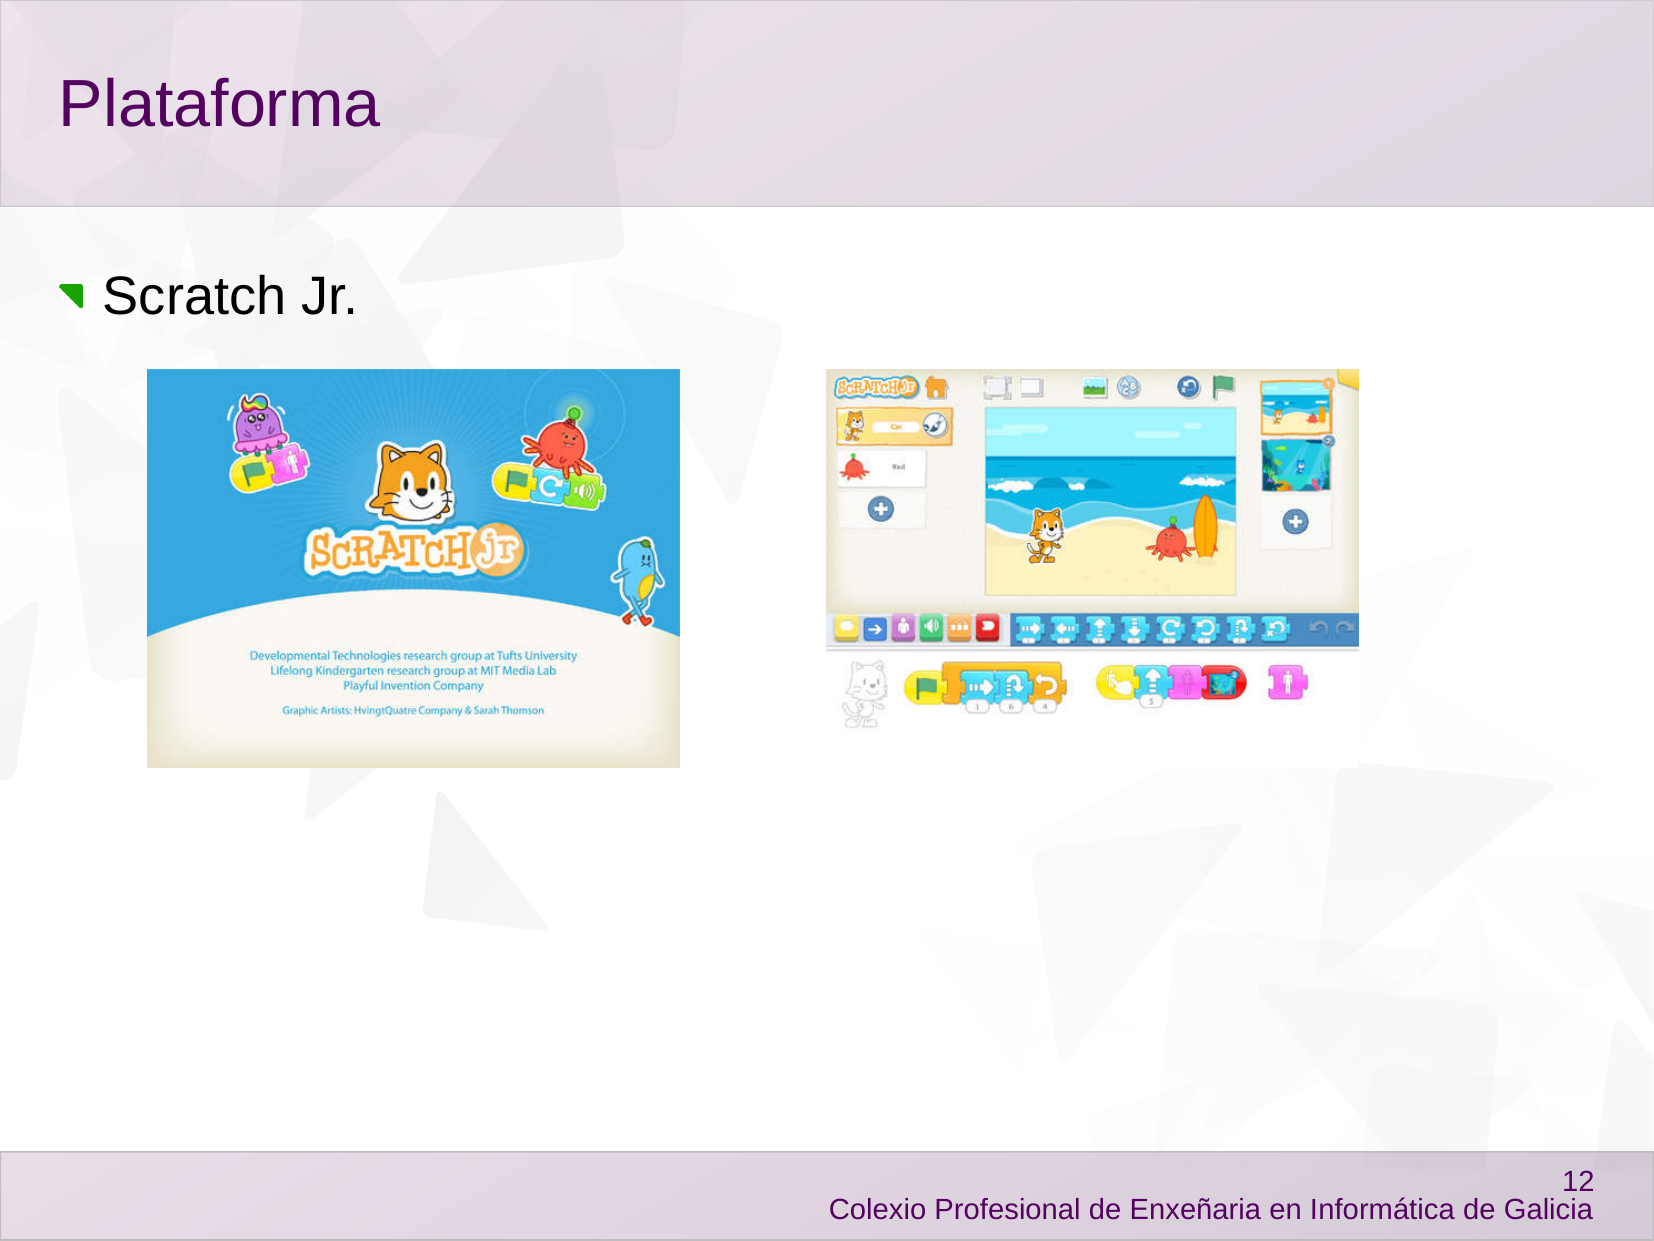

# Plataforma
Scratch Jr.
12
Colexio Profesional de Enxeñaria en Informática de Galicia